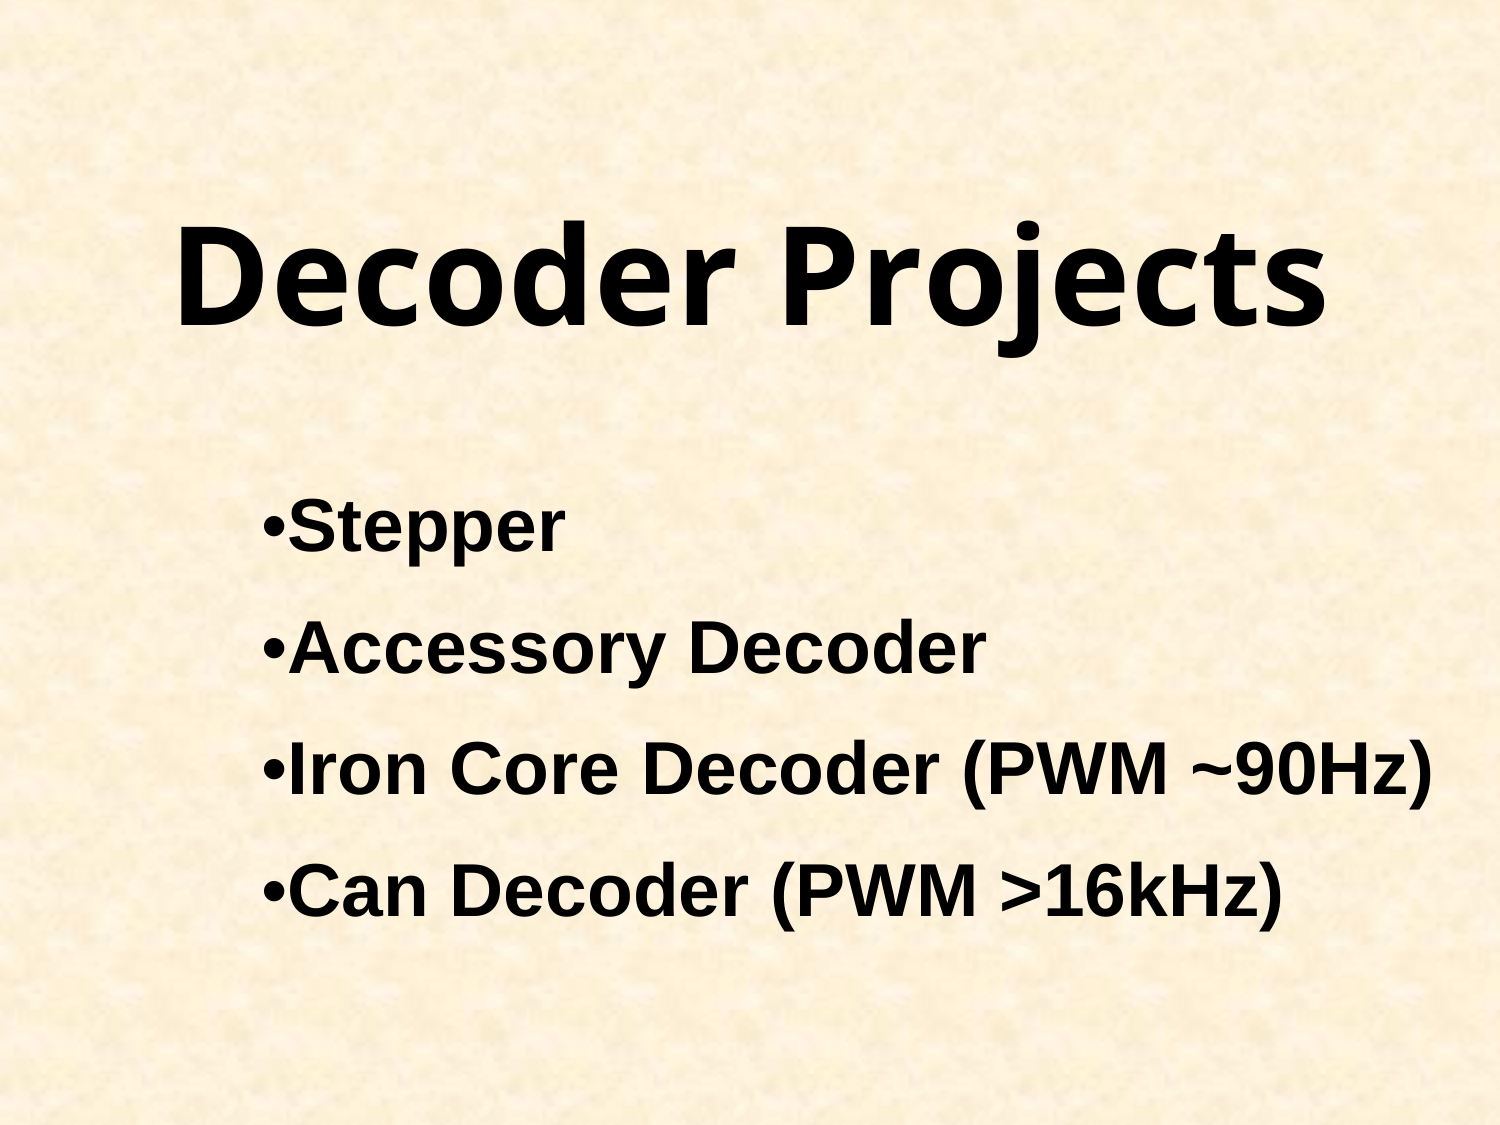

# Decoder Projects
Stepper
Accessory Decoder
Iron Core Decoder (PWM ~90Hz)
Can Decoder (PWM >16kHz)